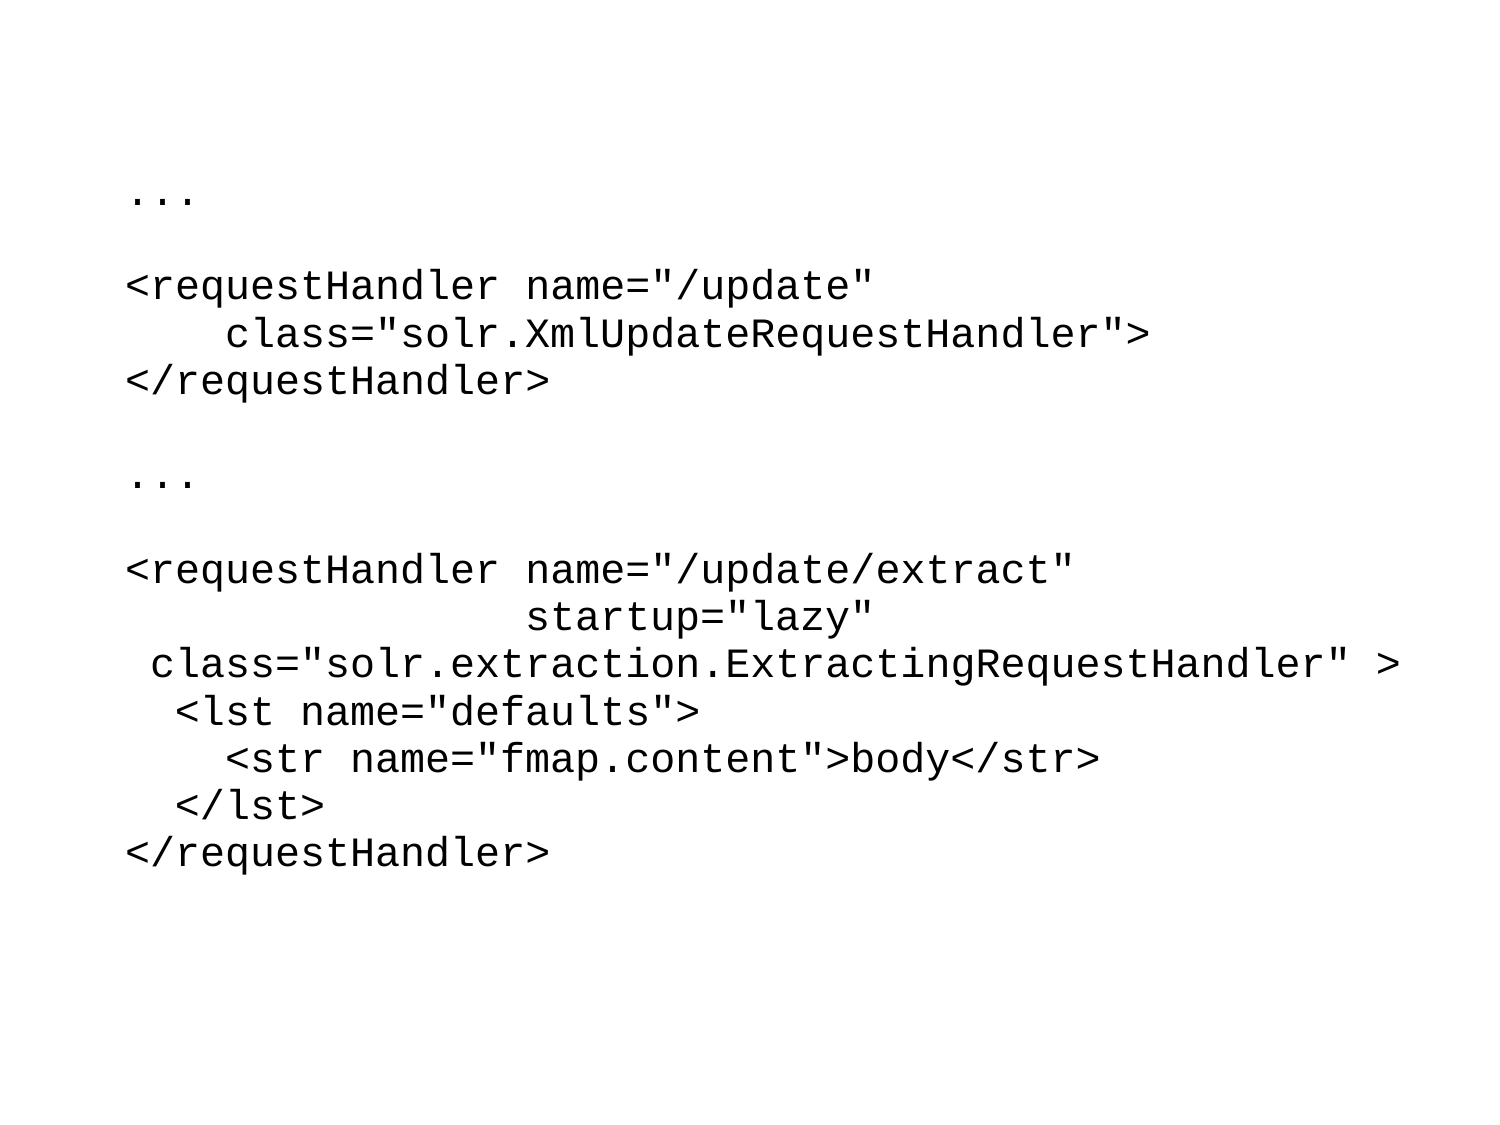

# ...
 <requestHandler name="/update"
 class="solr.XmlUpdateRequestHandler">
 </requestHandler>
 ...
 <requestHandler name="/update/extract"
 startup="lazy"
 class="solr.extraction.ExtractingRequestHandler" >
 <lst name="defaults">
 <str name="fmap.content">body</str>
 </lst>
 </requestHandler>